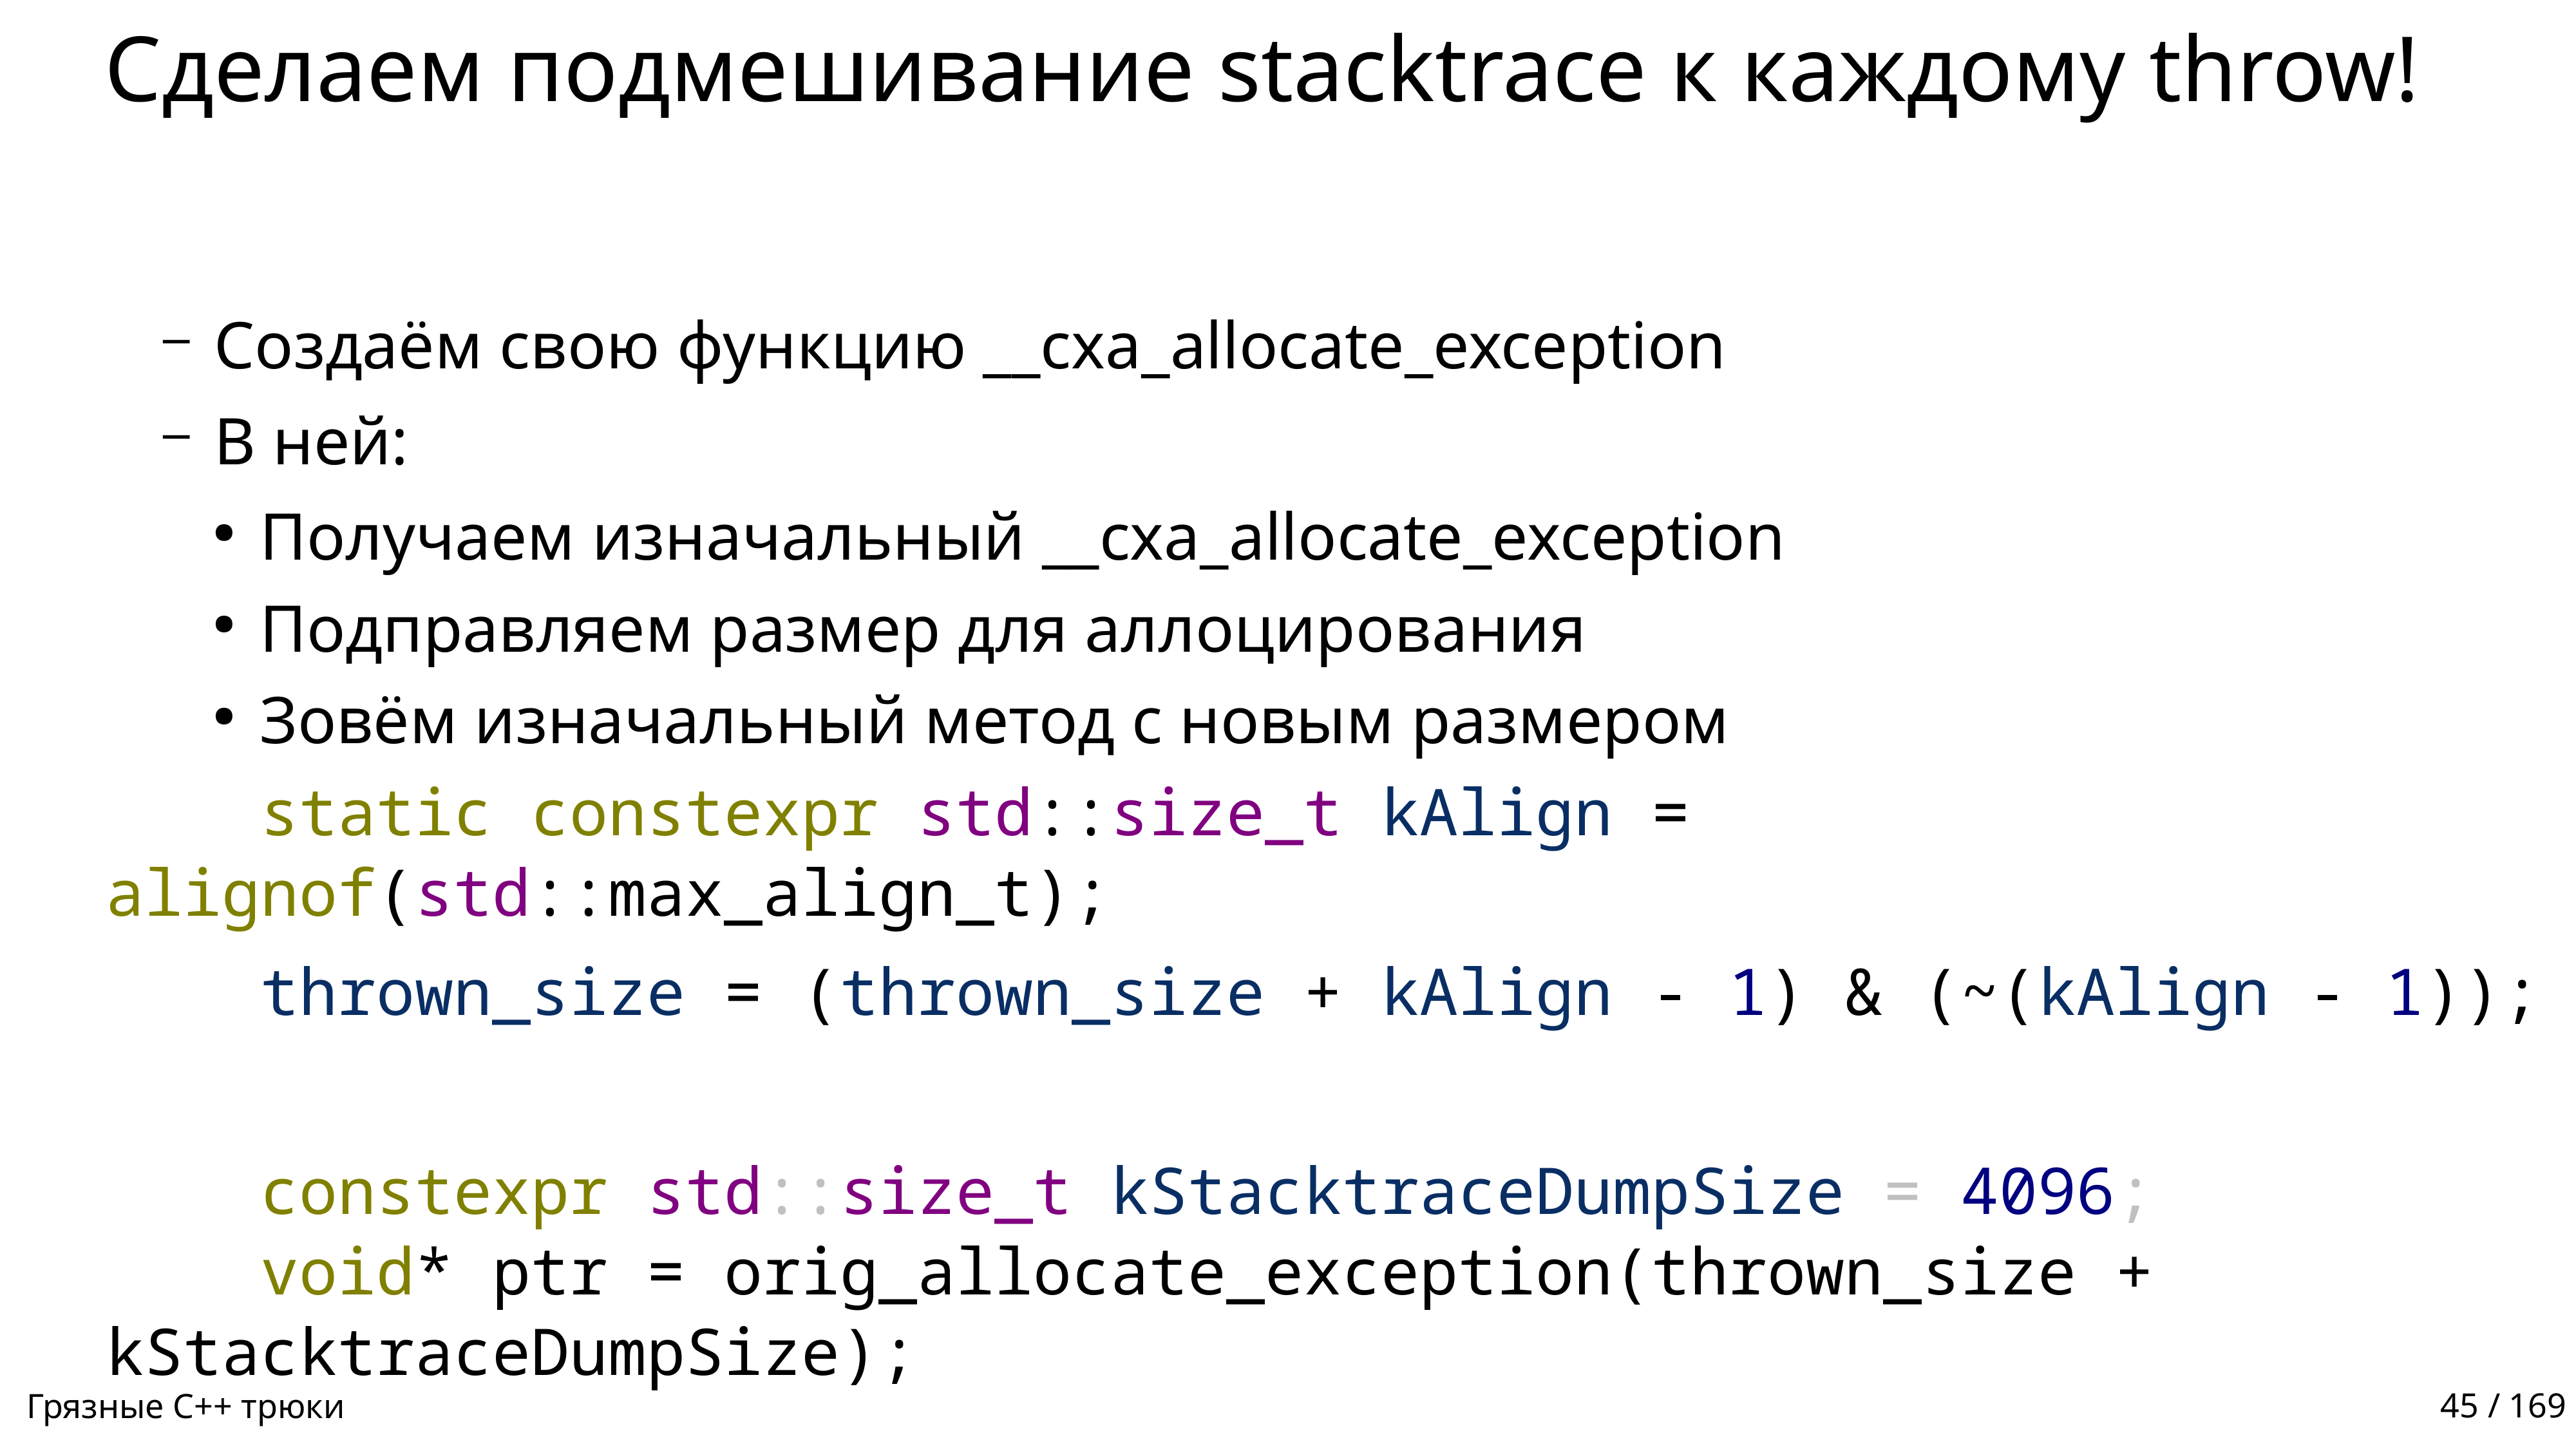

Сделаем подмешивание stacktrace к каждому throw!
# Создаём свою функцию __cxa_allocate_exception
 В ней:
 Получаем изначальный __cxa_allocate_exception
 Подправляем размер для аллоцирования
 Зовём изначальный метод с новым размером
 static constexpr std::size_t kAlign = alignof(std::max_align_t);
 thrown_size = (thrown_size + kAlign - 1) & (~(kAlign - 1));
 constexpr std::size_t kStacktraceDumpSize = 4096;
 void* ptr = orig_allocate_exception(thrown_size + kStacktraceDumpSize);
Грязные C++ трюки